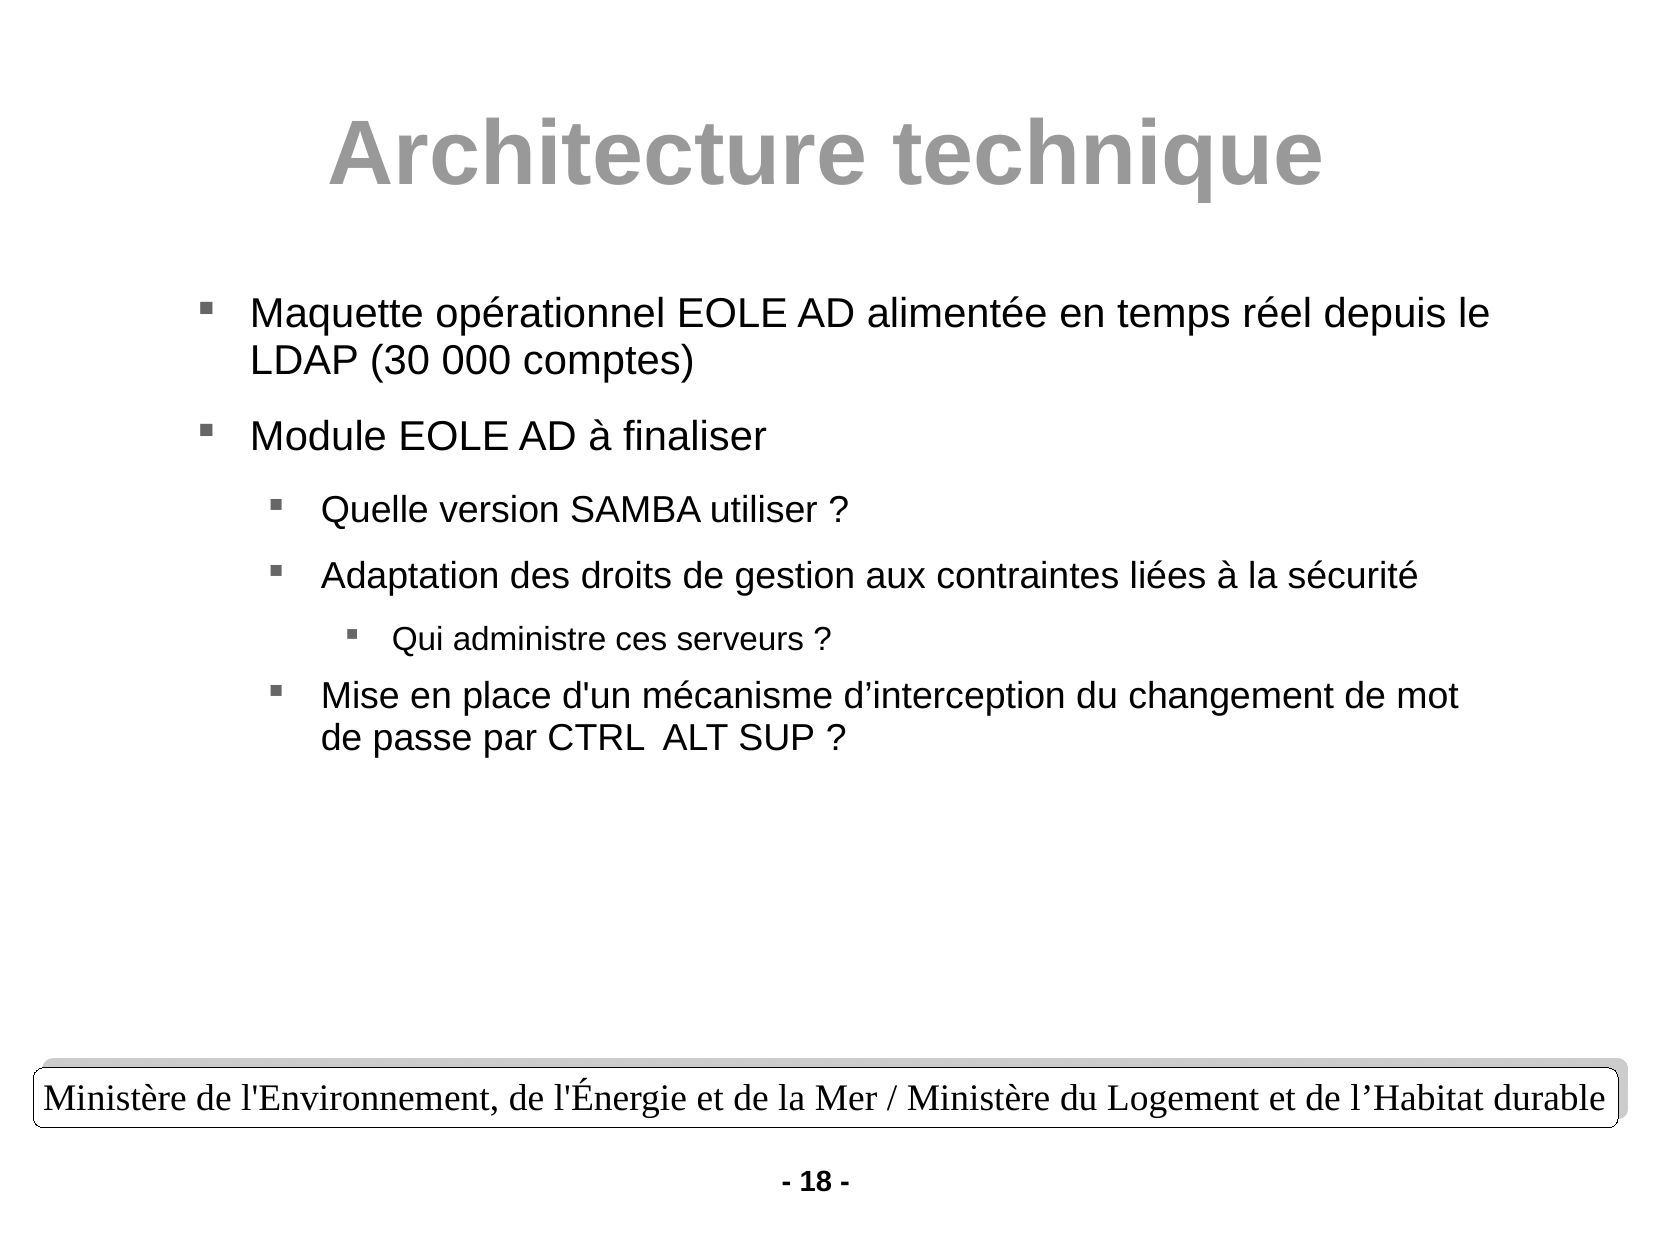

# Architecture technique
Maquette opérationnel EOLE AD alimentée en temps réel depuis le LDAP (30 000 comptes)
Module EOLE AD à finaliser
Quelle version SAMBA utiliser ?
Adaptation des droits de gestion aux contraintes liées à la sécurité
Qui administre ces serveurs ?
Mise en place d'un mécanisme d’interception du changement de mot de passe par CTRL ALT SUP ?